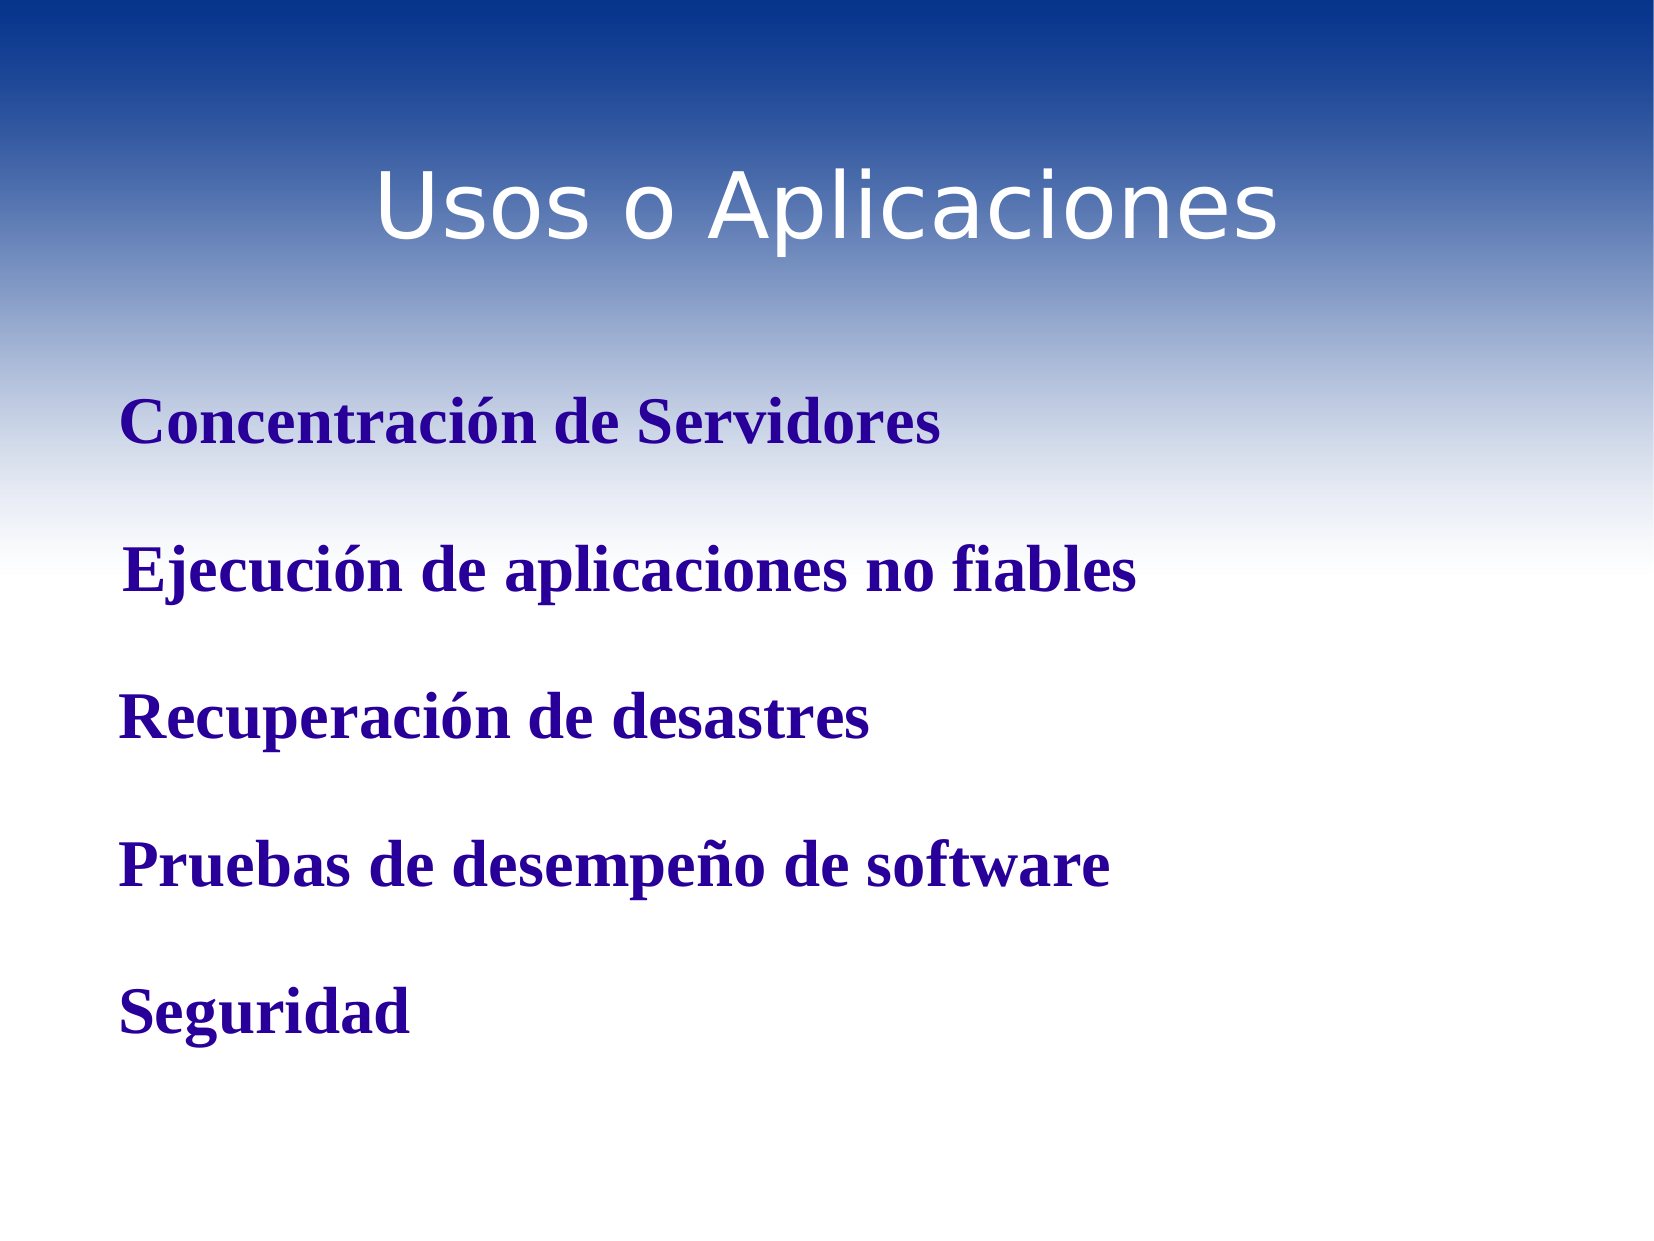

# Usos o Aplicaciones
Concentración de Servidores
Ejecución de aplicaciones no fiables
Recuperación de desastres
Pruebas de desempeño de software
Seguridad